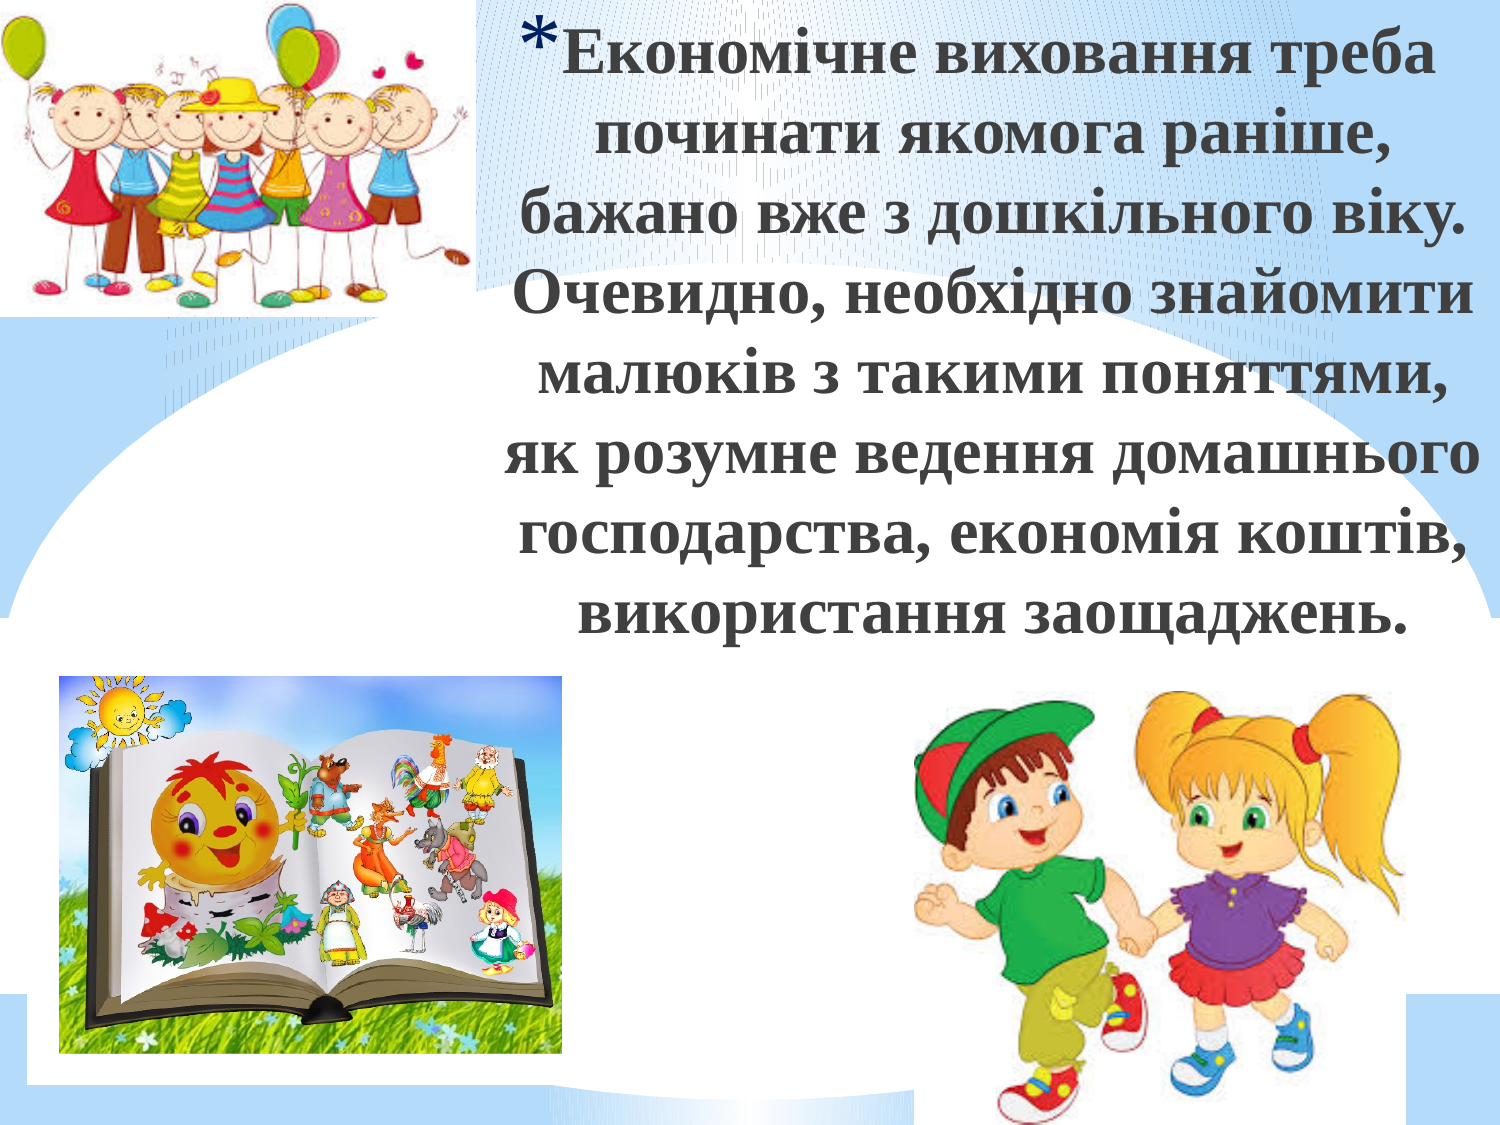

# Економічне виховання треба починати якомога раніше, бажано вже з дошкільного віку. Очевидно, необхідно знайомити малюків з такими поняттями, як розумне ведення домашнього господарства, економія коштів, використання заощаджень.